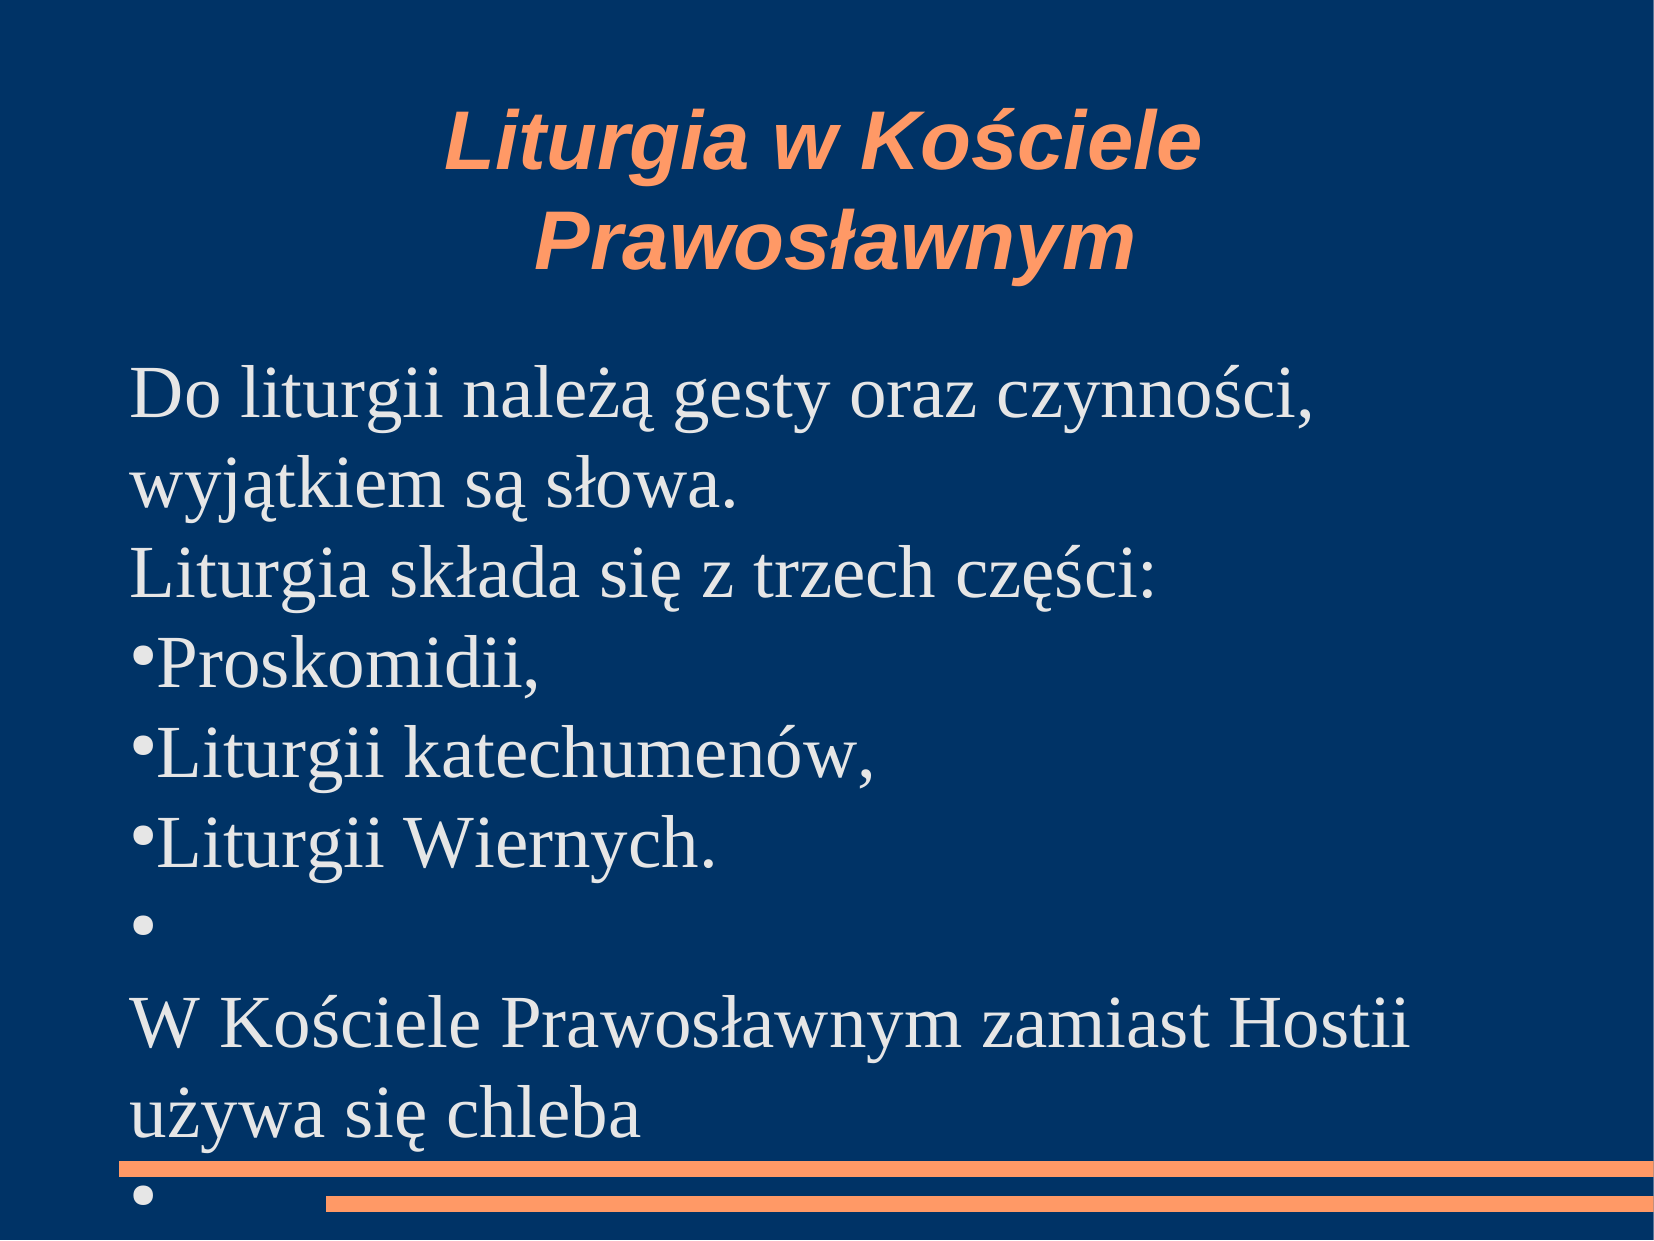

# Liturgia w Kościele Prawosławnym
Do liturgii należą gesty oraz czynności, wyjątkiem są słowa.
Liturgia składa się z trzech części:
Proskomidii,
Liturgii katechumenów,
Liturgii Wiernych.
W Kościele Prawosławnym zamiast Hostii używa się chleba